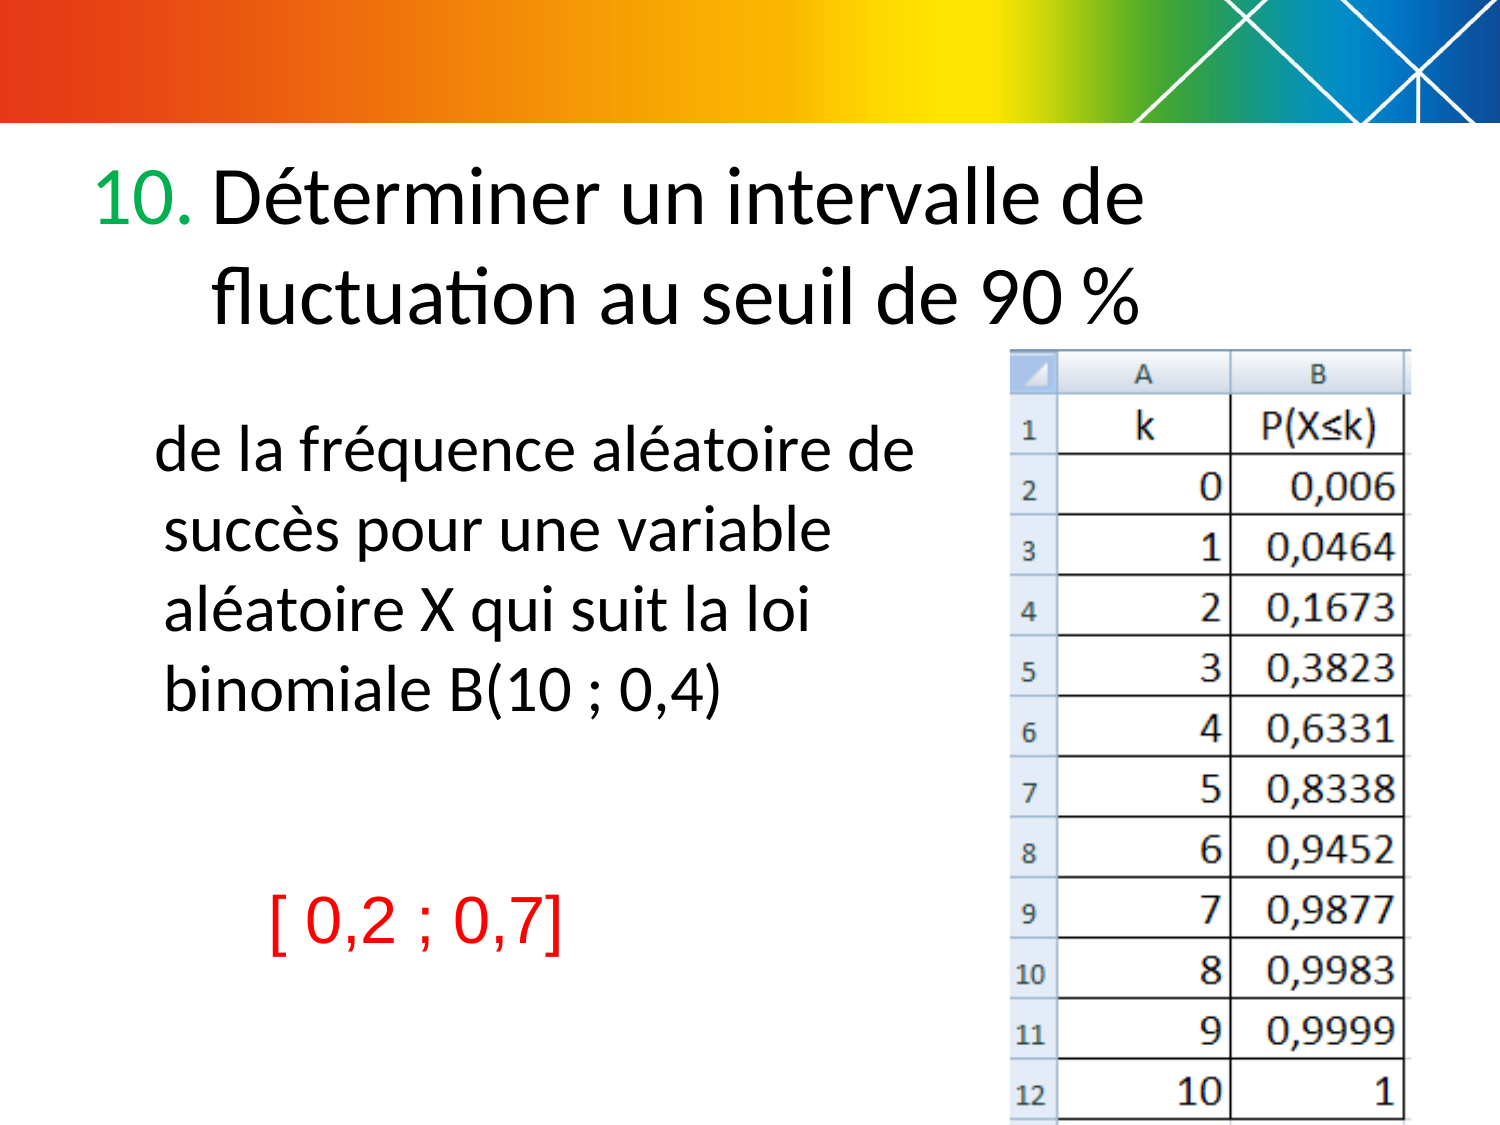

# Déterminer un intervalle de fluctuation au seuil de 90 %
 de la fréquence aléatoire de succès pour une variable aléatoire X qui suit la loi binomiale B(10 ; 0,4)
[ 0,2 ; 0,7]